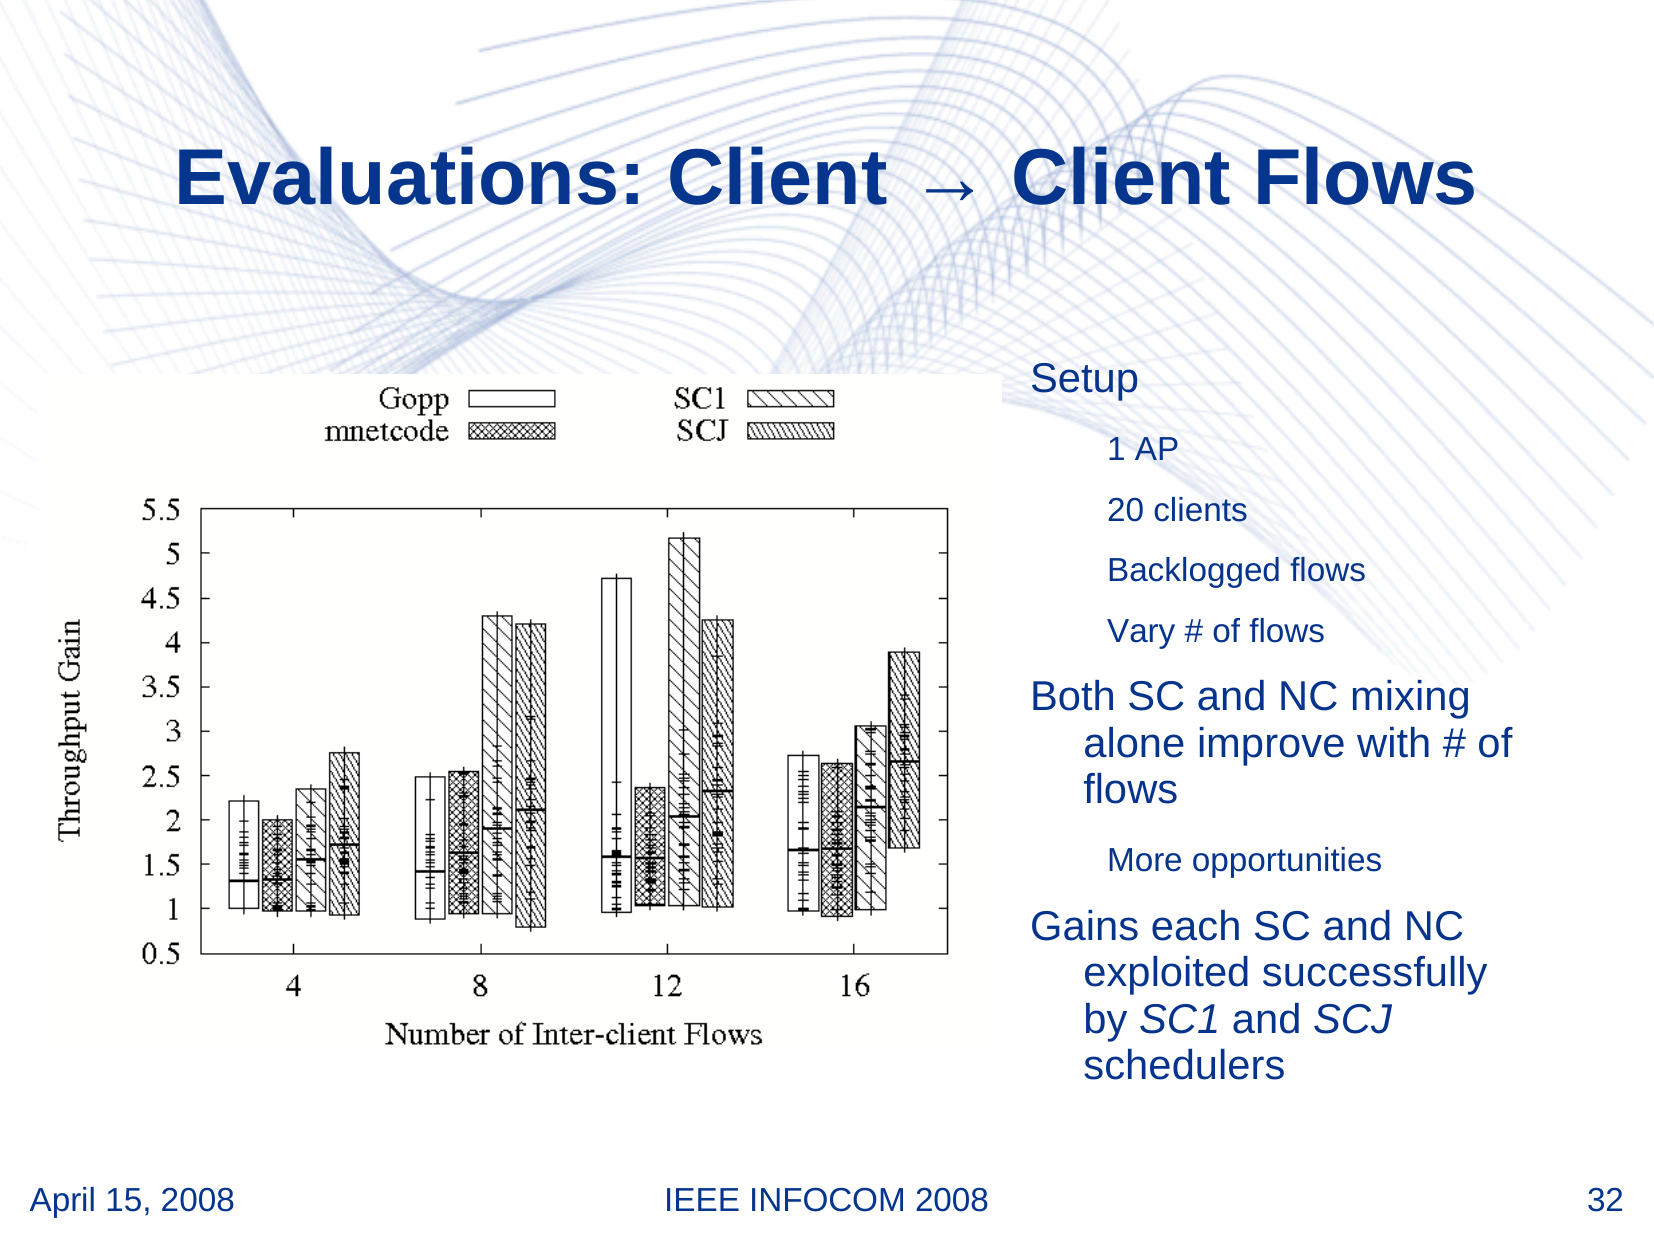

# Evaluations: Client → Client Flows
Setup
1 AP
20 clients
Backlogged flows
Vary # of flows
Both SC and NC mixing alone improve with # of flows
More opportunities
Gains each SC and NC exploited successfully by SC1 and SCJ schedulers
April 15, 2008
IEEE INFOCOM 2008
32